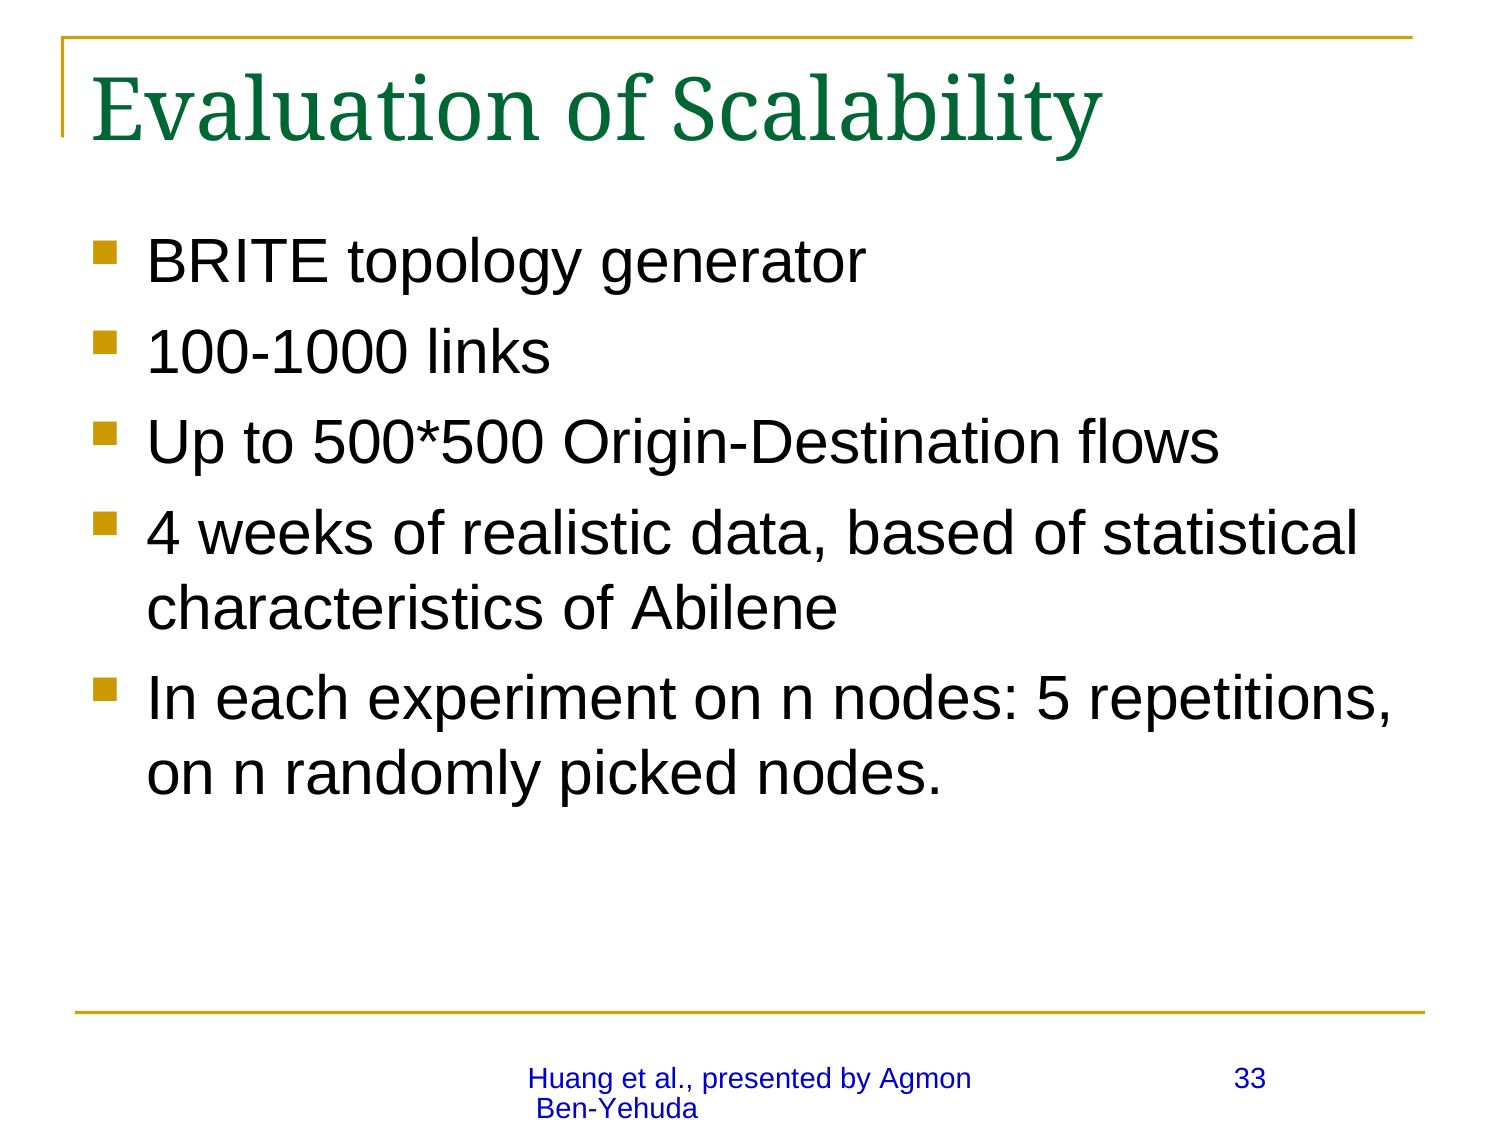

# Evaluation of Scalability
BRITE topology generator
100-1000 links
Up to 500*500 Origin-Destination flows
4 weeks of realistic data, based of statistical characteristics of Abilene
In each experiment on n nodes: 5 repetitions, on n randomly picked nodes.
Huang et al., presented by Agmon Ben-Yehuda
33